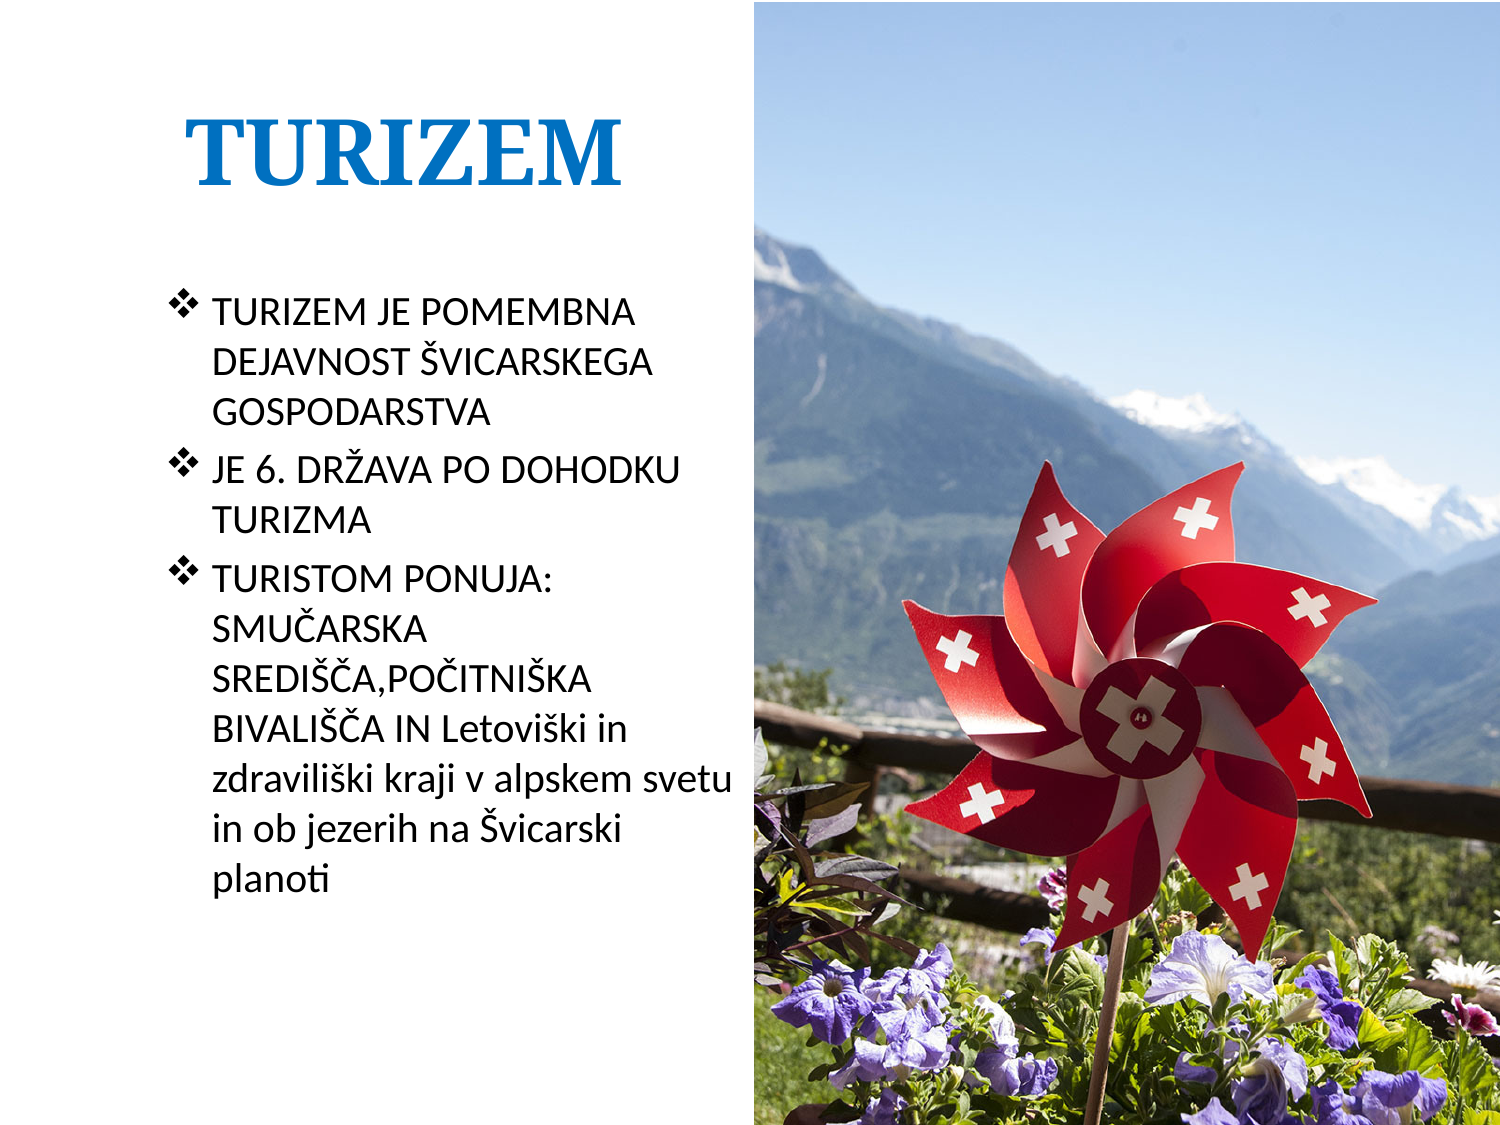

TURIZEM
# TURIZEM JE POMEMBNA DEJAVNOST ŠVICARSKEGA GOSPODARSTVA
JE 6. DRŽAVA PO DOHODKU TURIZMA
TURISTOM PONUJA: SMUČARSKA SREDIŠČA,POČITNIŠKA BIVALIŠČA IN Letoviški in zdraviliški kraji v alpskem svetu in ob jezerih na Švicarski planoti